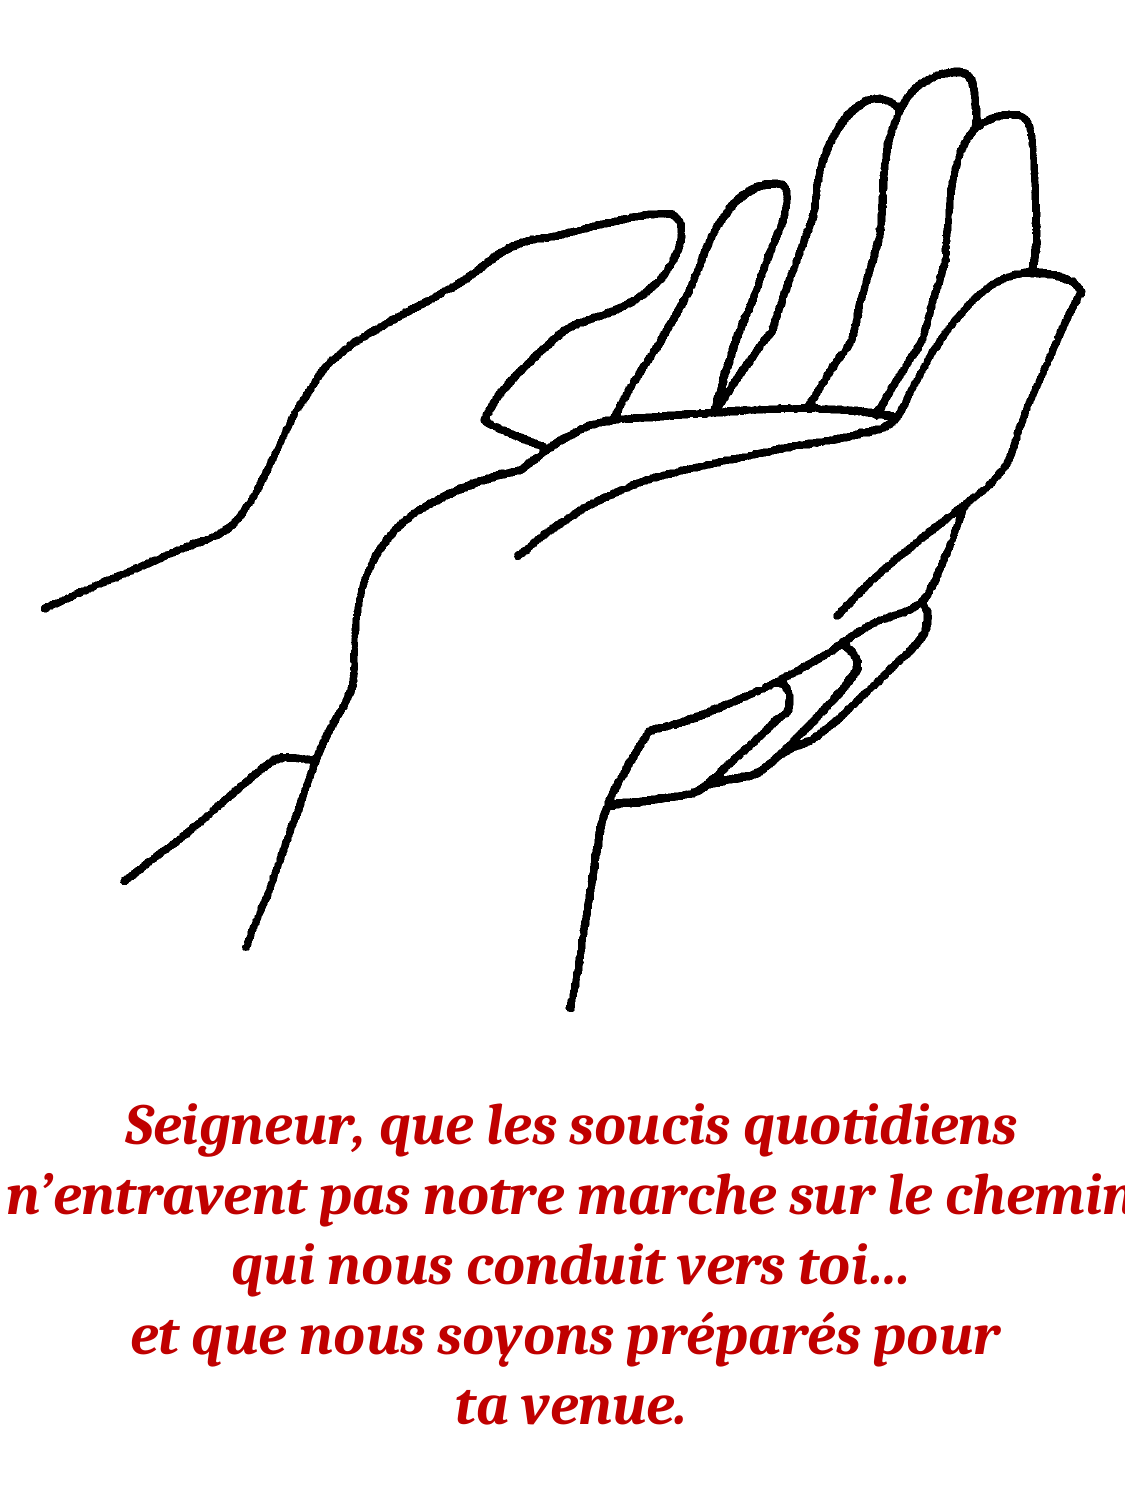

Seigneur, que les soucis quotidiens n’entravent pas notre marche sur le chemin qui nous conduit vers toi…
et que nous soyons préparés pour
ta venue.